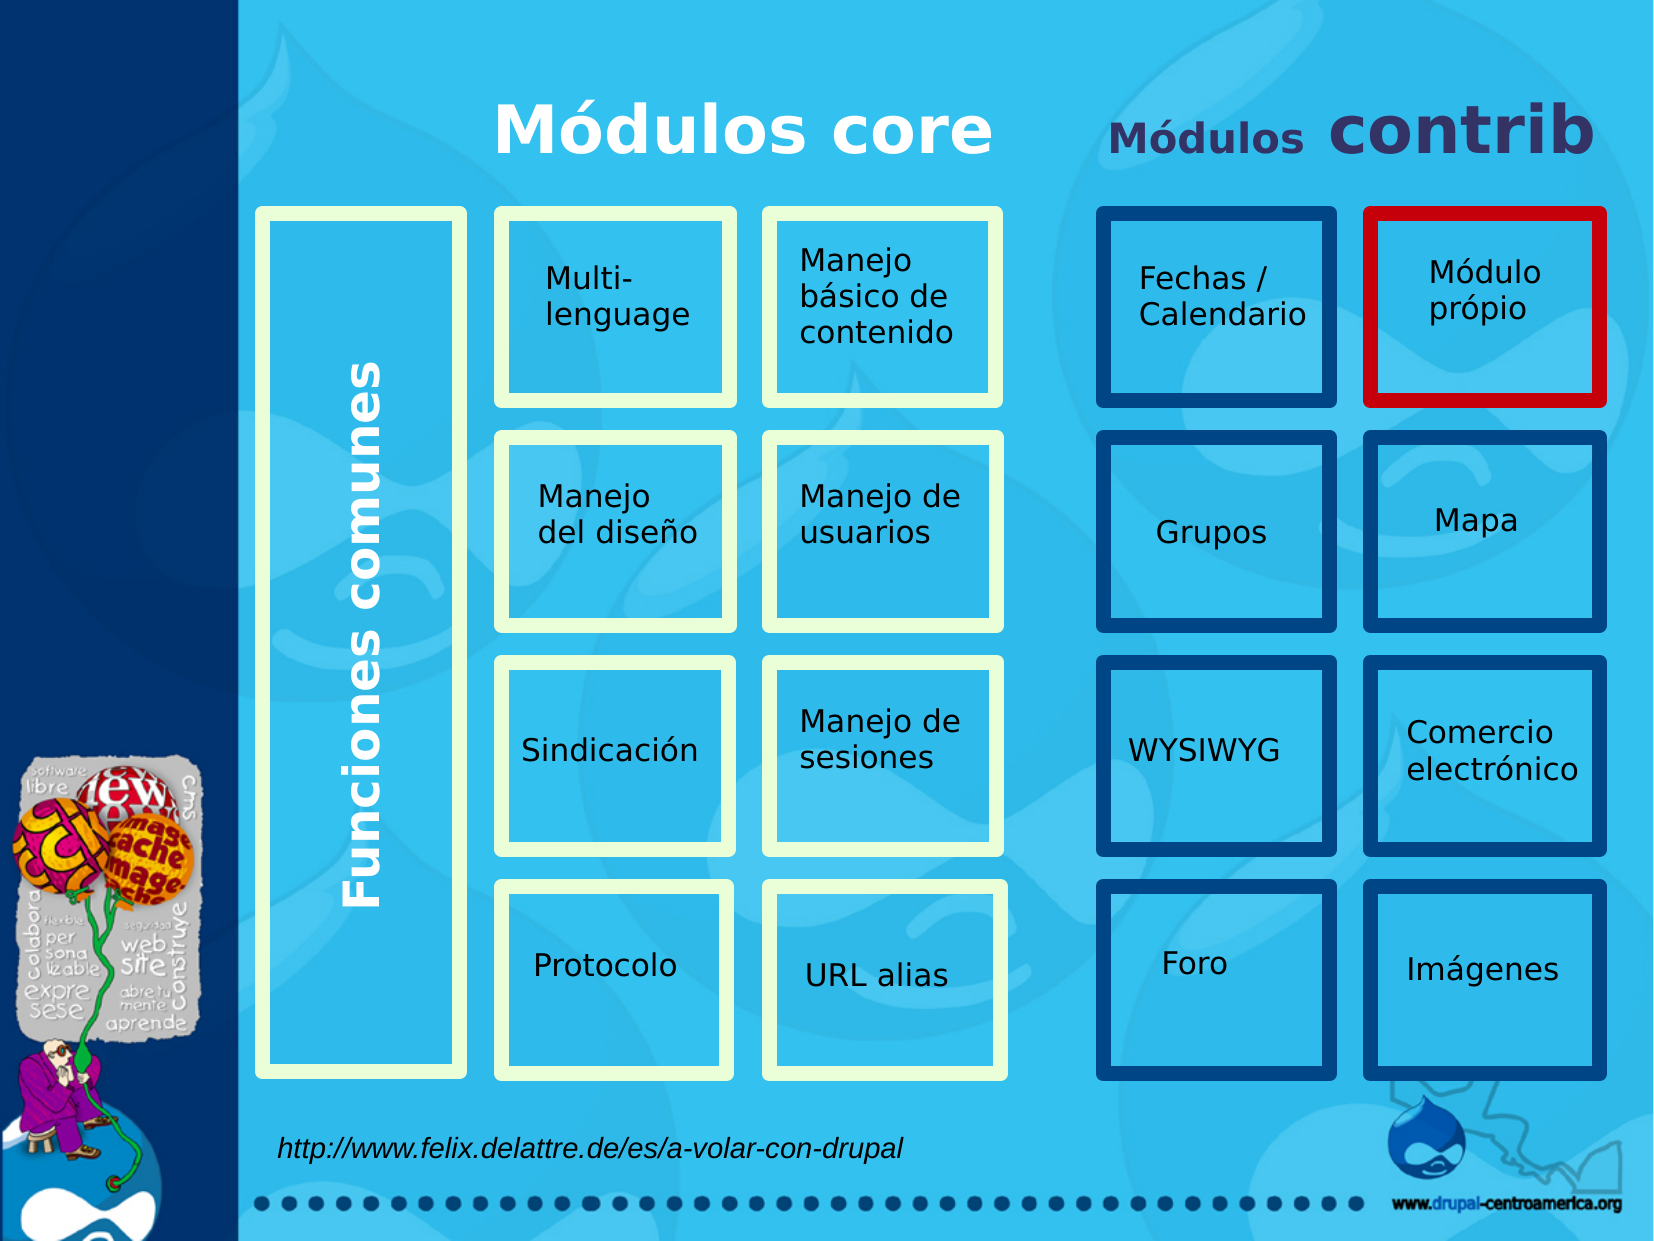

Módulos core
Módulos contrib
Manejo básico de contenido
Módulo
própio
Multi-
lenguage
Fechas / Calendario
Manejo del diseño
Manejo de usuarios
Mapa
Grupos
Funciones comunes
Manejo de sesiones
Comercio
electrónico
Sindicación
WYSIWYG
Foro
Protocolo
Imágenes
URL alias
http://www.felix.delattre.de/es/a-volar-con-drupal